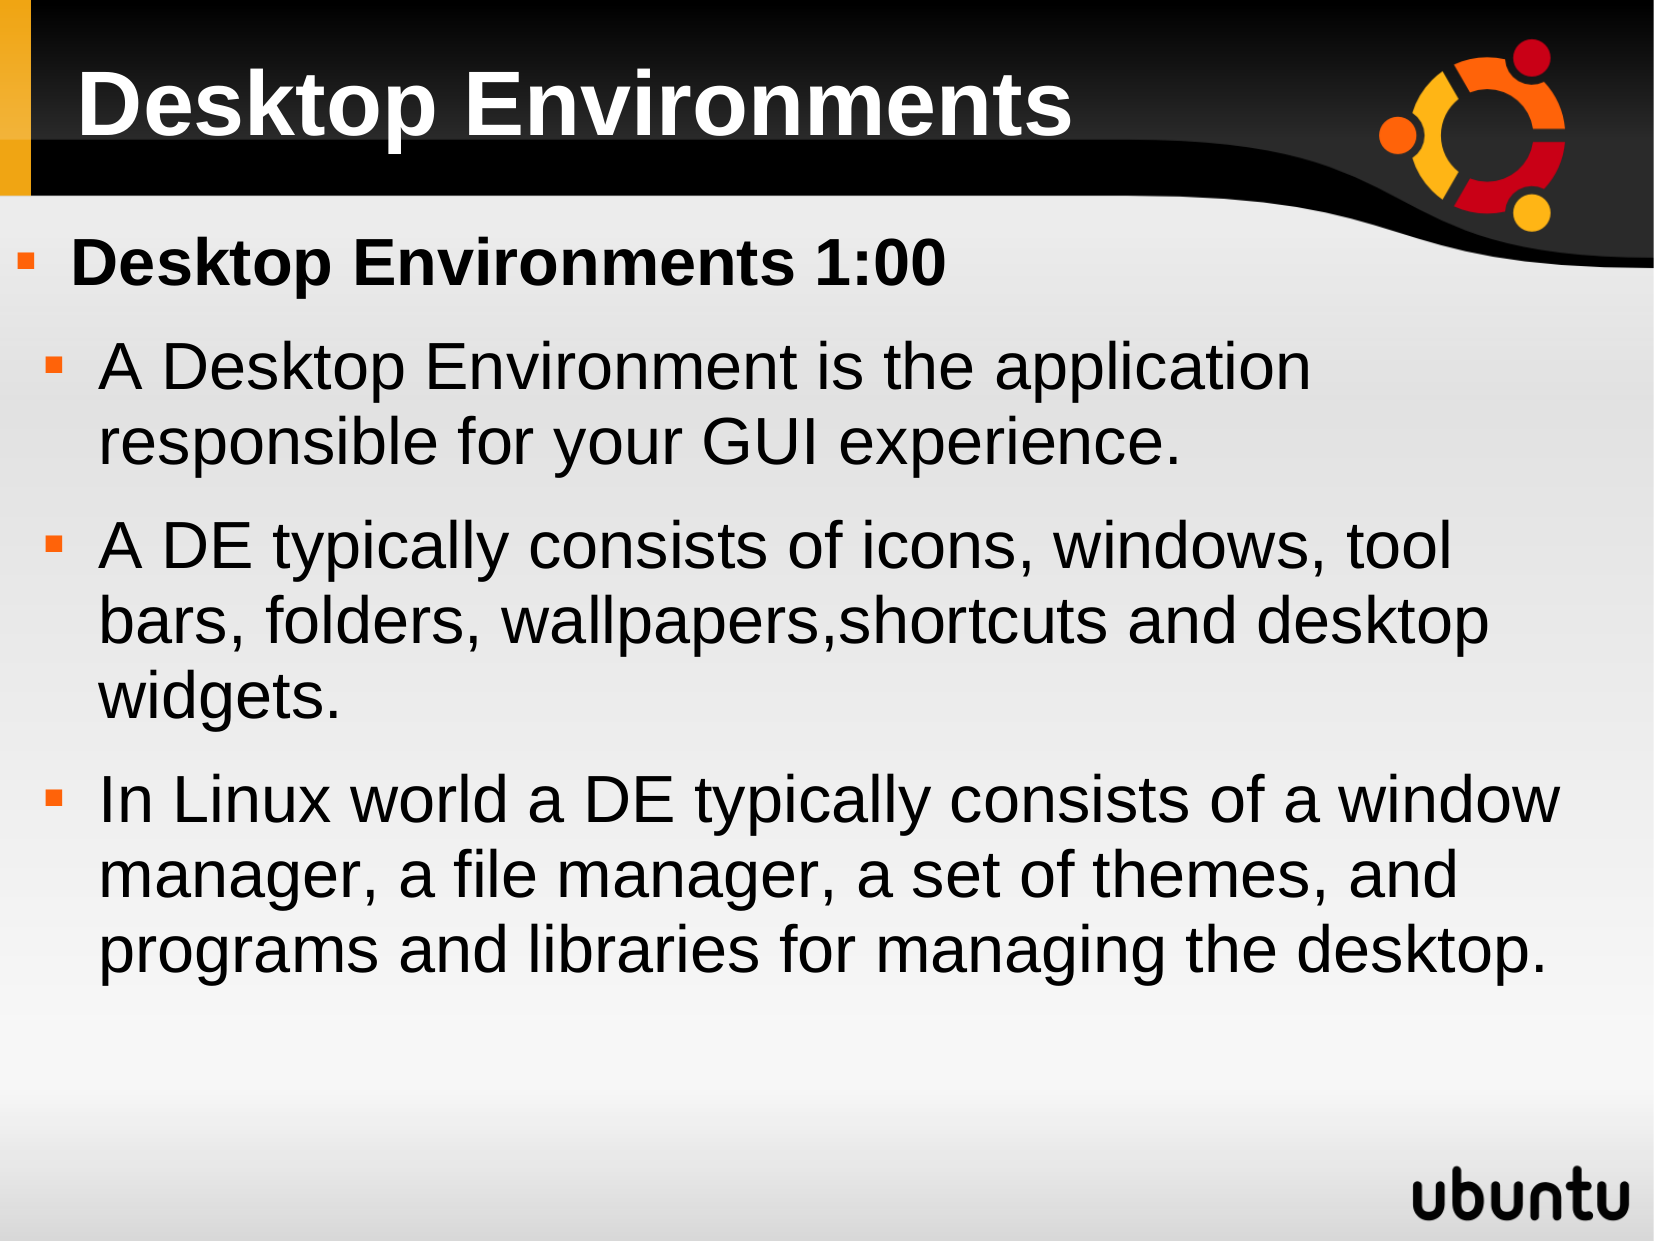

# Desktop Environments
Desktop Environments 1:00
A Desktop Environment is the application responsible for your GUI experience.
A DE typically consists of icons, windows, tool bars, folders, wallpapers,shortcuts and desktop widgets.
In Linux world a DE typically consists of a window manager, a file manager, a set of themes, and programs and libraries for managing the desktop.